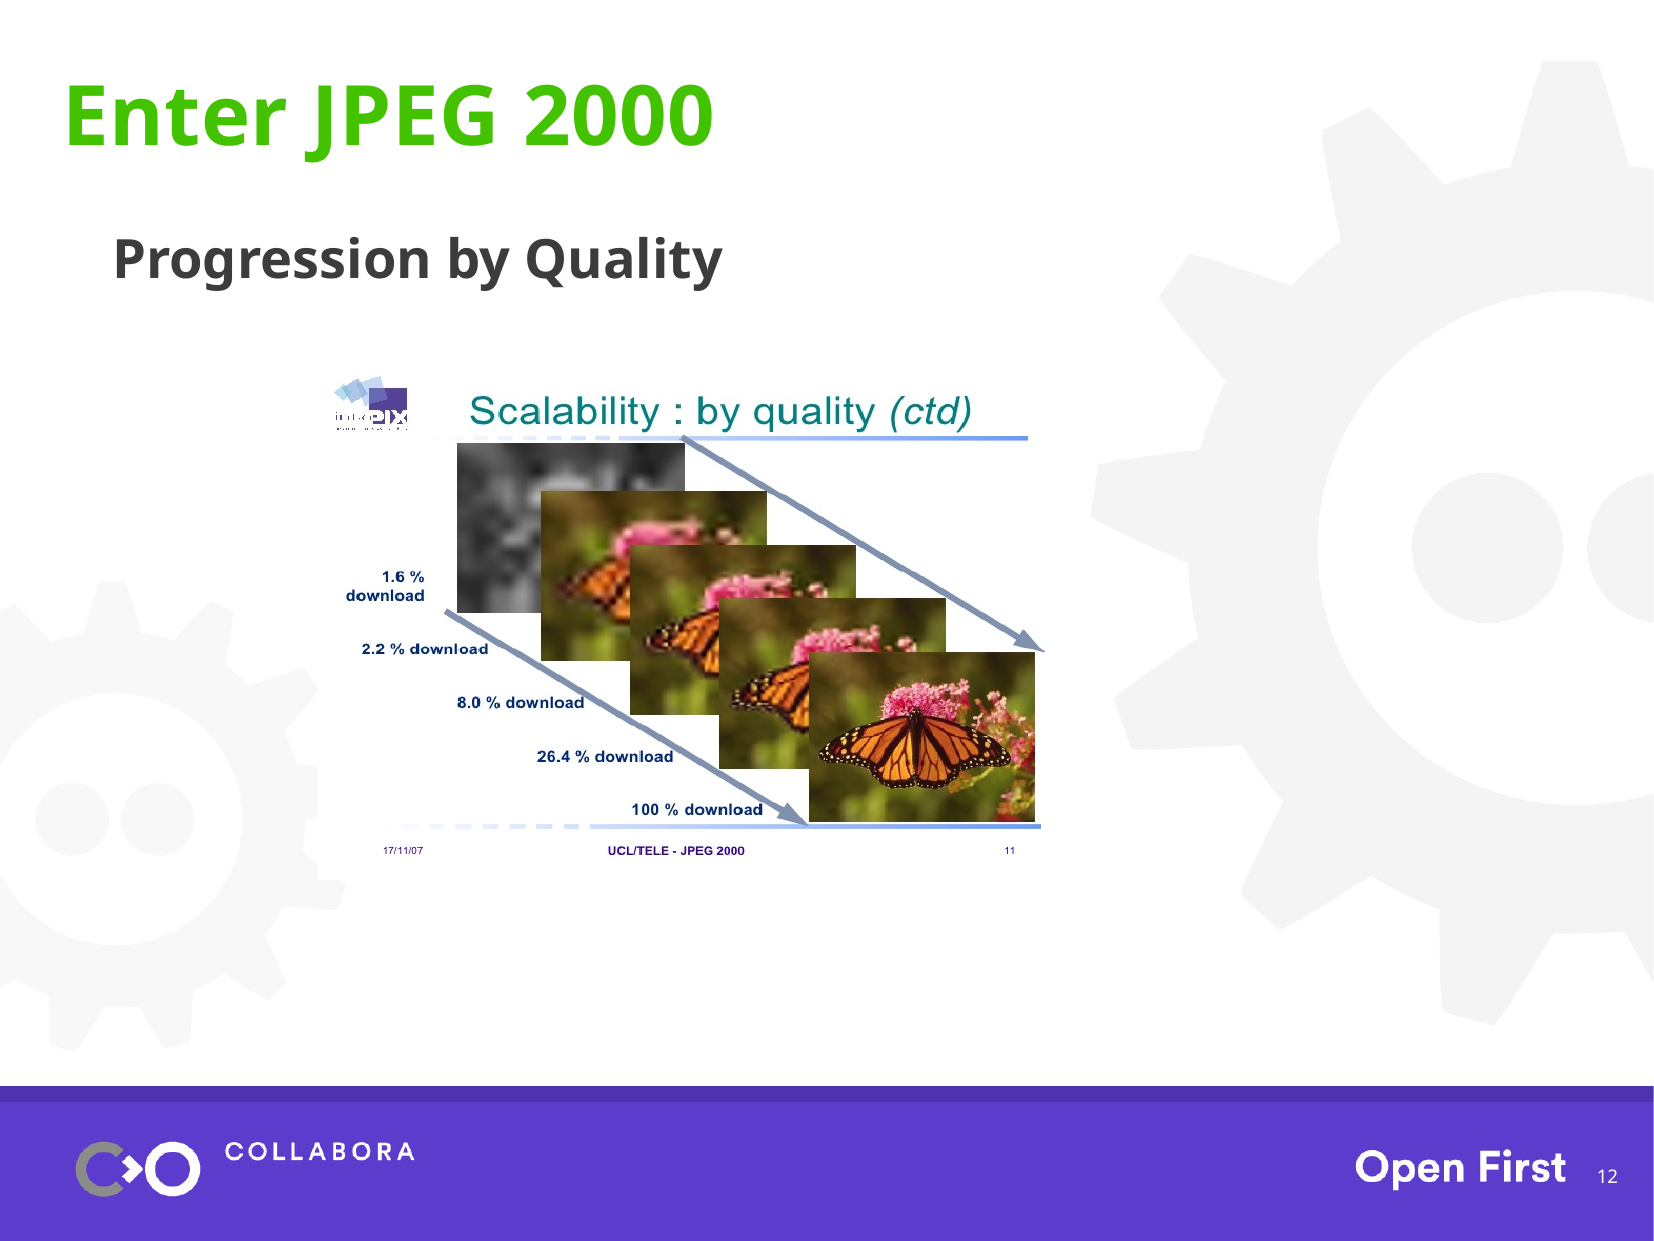

# Enter JPEG 2000
Progression by Quality